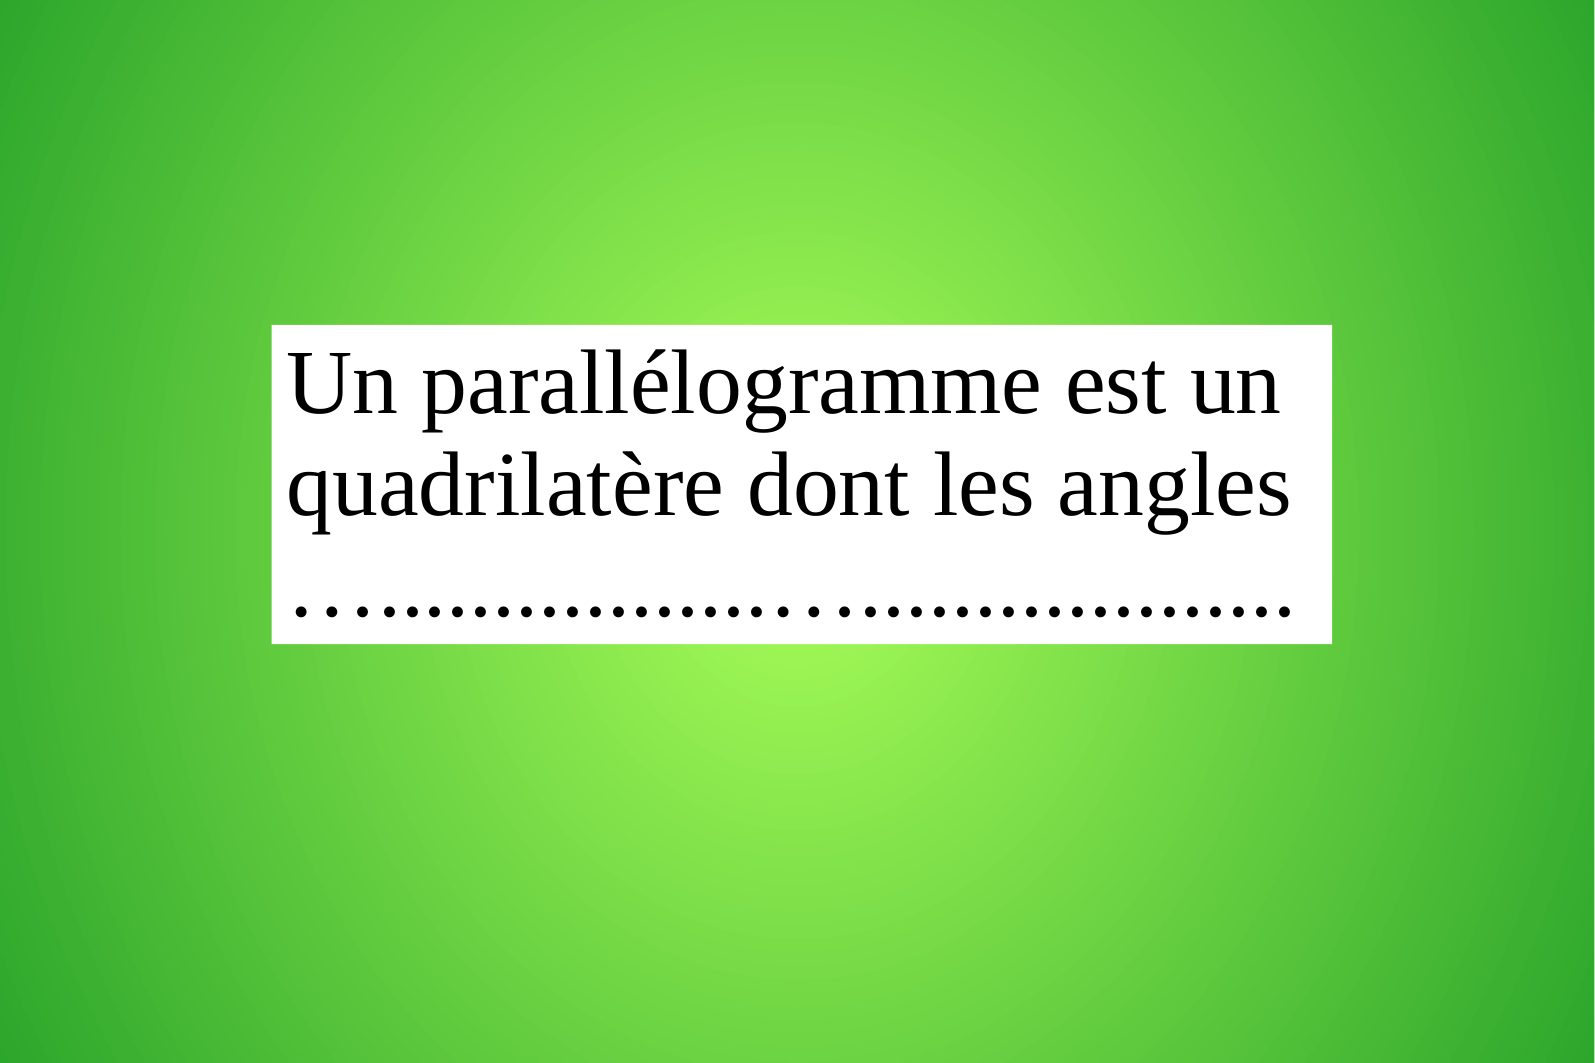

Un parallélogramme est un
quadrilatère dont les angles
….................…...................